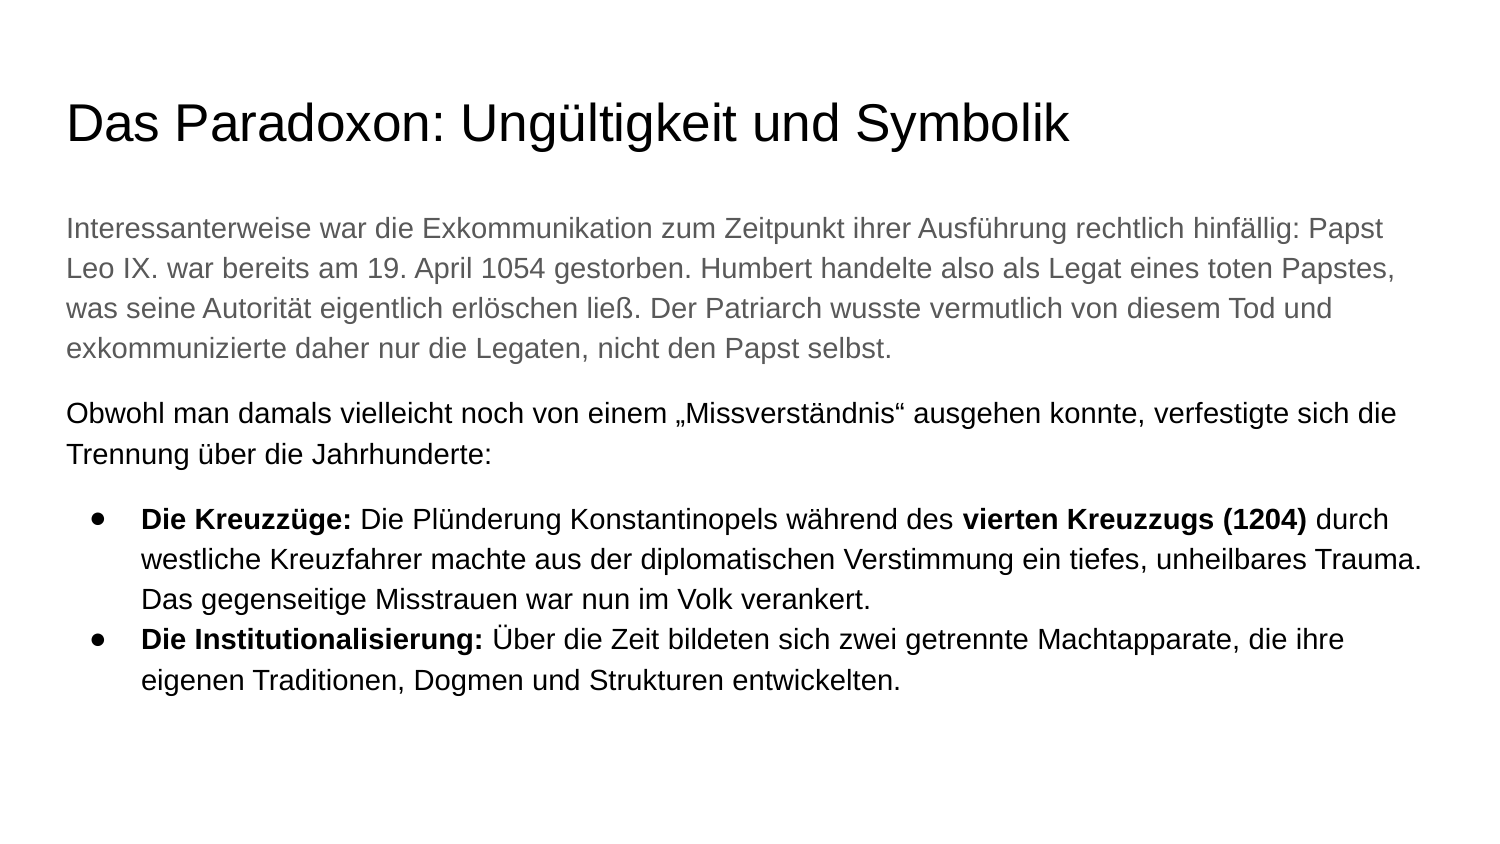

# Das Paradoxon: Ungültigkeit und Symbolik
Interessanterweise war die Exkommunikation zum Zeitpunkt ihrer Ausführung rechtlich hinfällig: Papst Leo IX. war bereits am 19. April 1054 gestorben. Humbert handelte also als Legat eines toten Papstes, was seine Autorität eigentlich erlöschen ließ. Der Patriarch wusste vermutlich von diesem Tod und exkommunizierte daher nur die Legaten, nicht den Papst selbst.
Obwohl man damals vielleicht noch von einem „Missverständnis“ ausgehen konnte, verfestigte sich die Trennung über die Jahrhunderte:
Die Kreuzzüge: Die Plünderung Konstantinopels während des vierten Kreuzzugs (1204) durch westliche Kreuzfahrer machte aus der diplomatischen Verstimmung ein tiefes, unheilbares Trauma. Das gegenseitige Misstrauen war nun im Volk verankert.
Die Institutionalisierung: Über die Zeit bildeten sich zwei getrennte Machtapparate, die ihre eigenen Traditionen, Dogmen und Strukturen entwickelten.